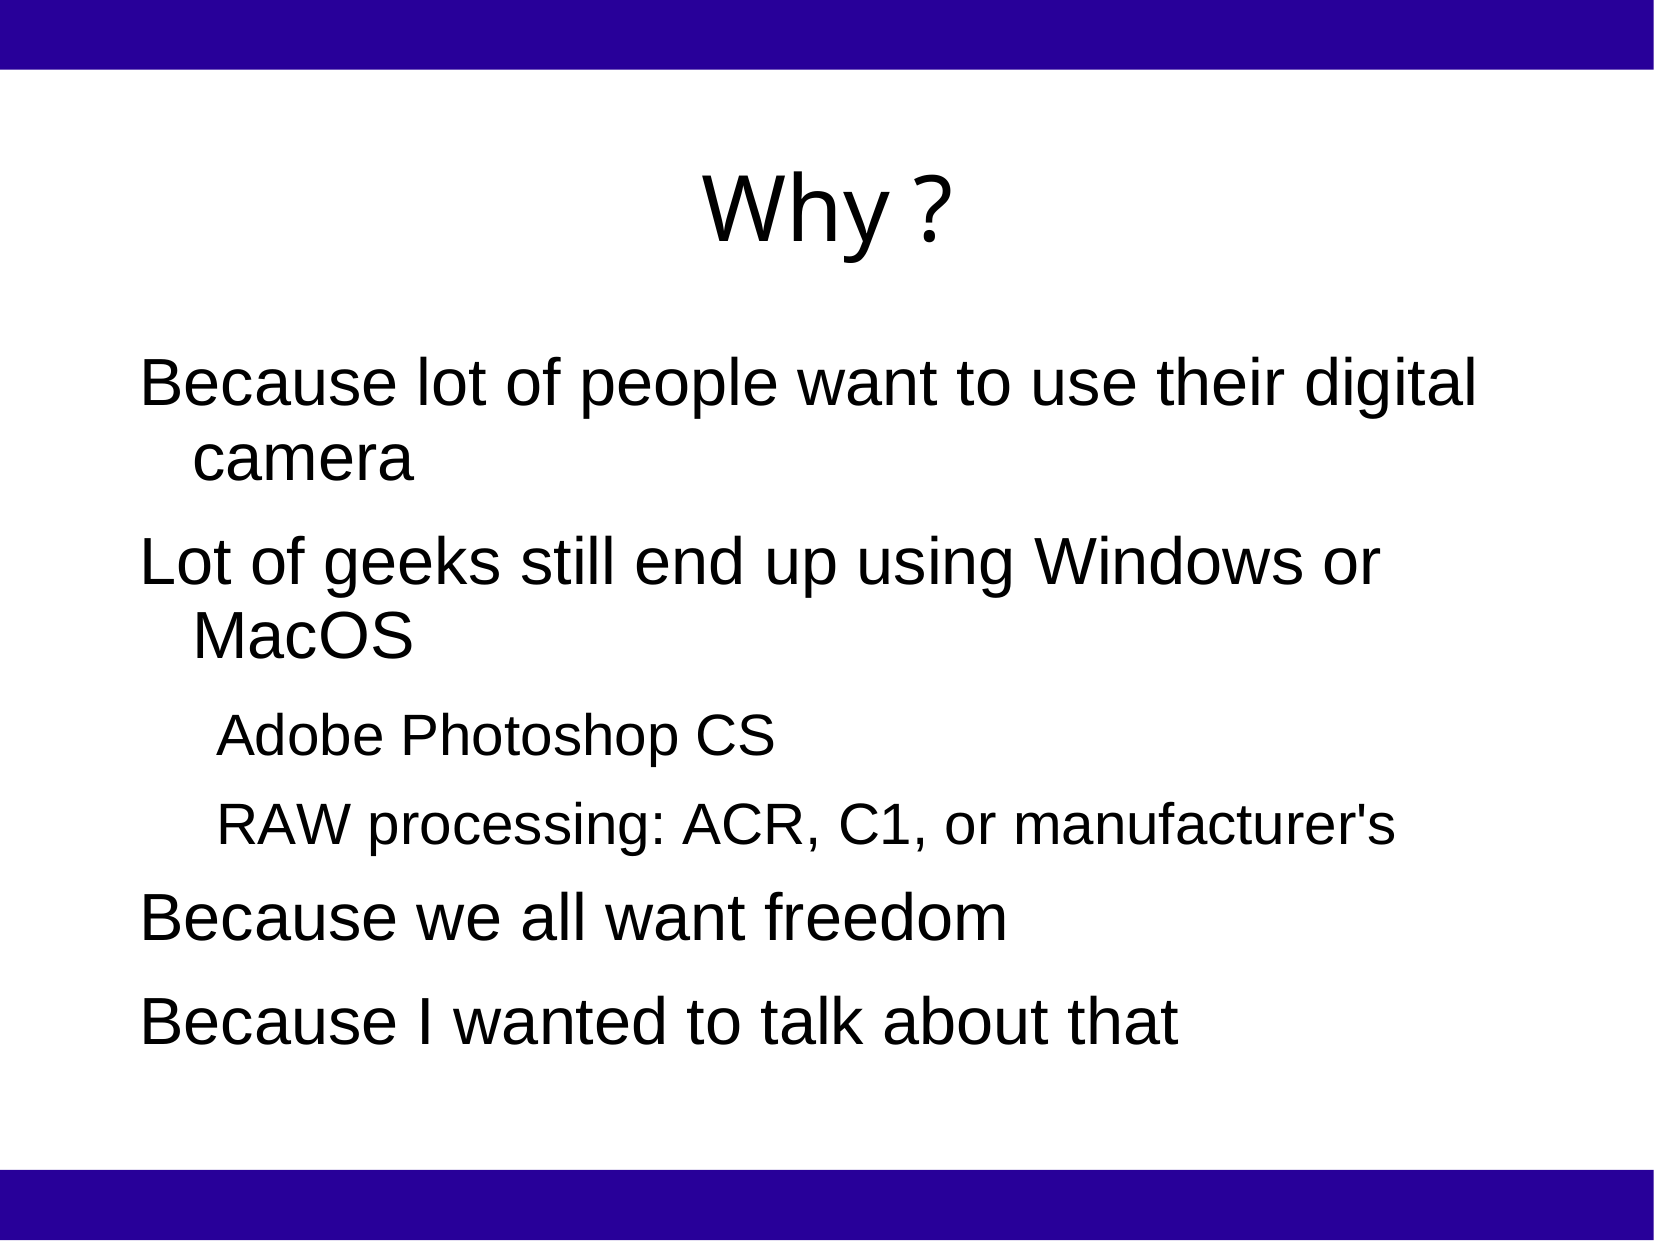

# Why ?
Because lot of people want to use their digital camera
Lot of geeks still end up using Windows or MacOS
Adobe Photoshop CS
RAW processing: ACR, C1, or manufacturer's
Because we all want freedom
Because I wanted to talk about that